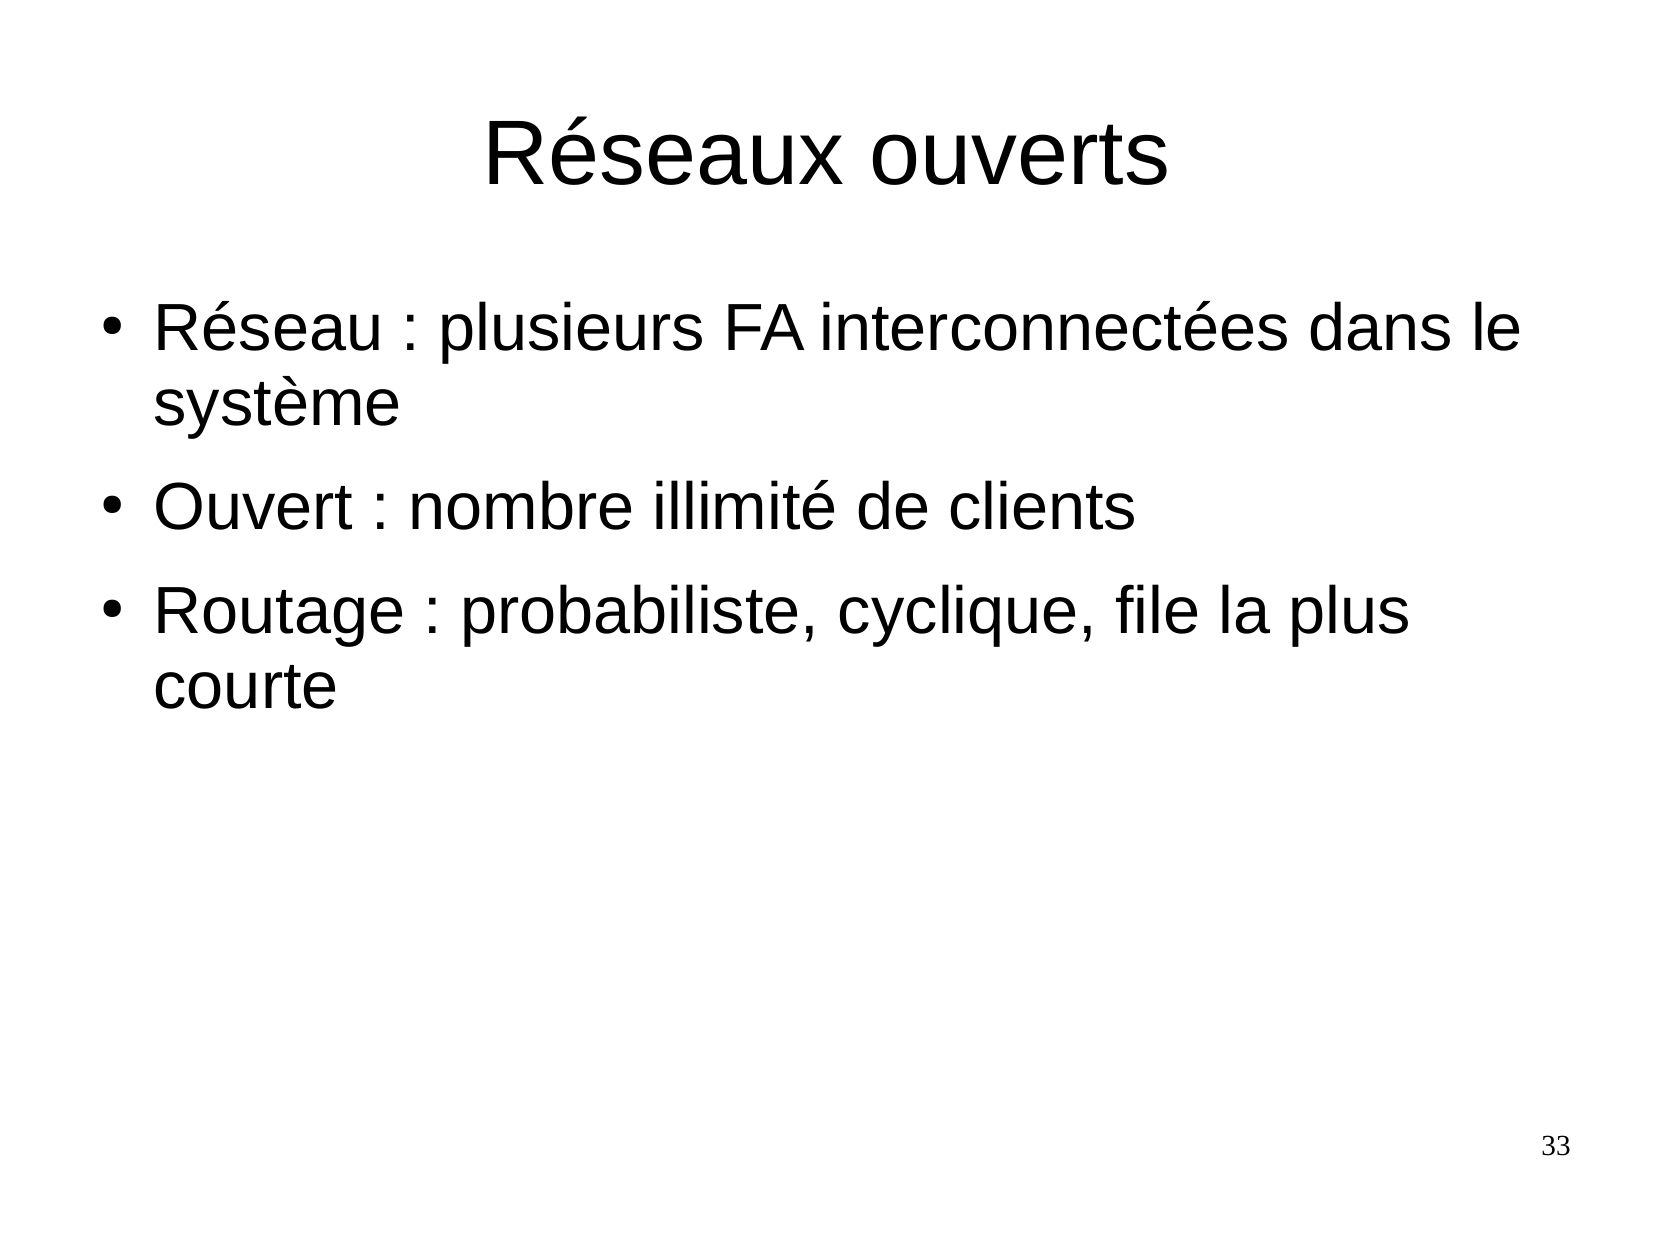

# Réseaux ouverts
Réseau : plusieurs FA interconnectées dans le système
Ouvert : nombre illimité de clients
Routage : probabiliste, cyclique, file la plus courte
33